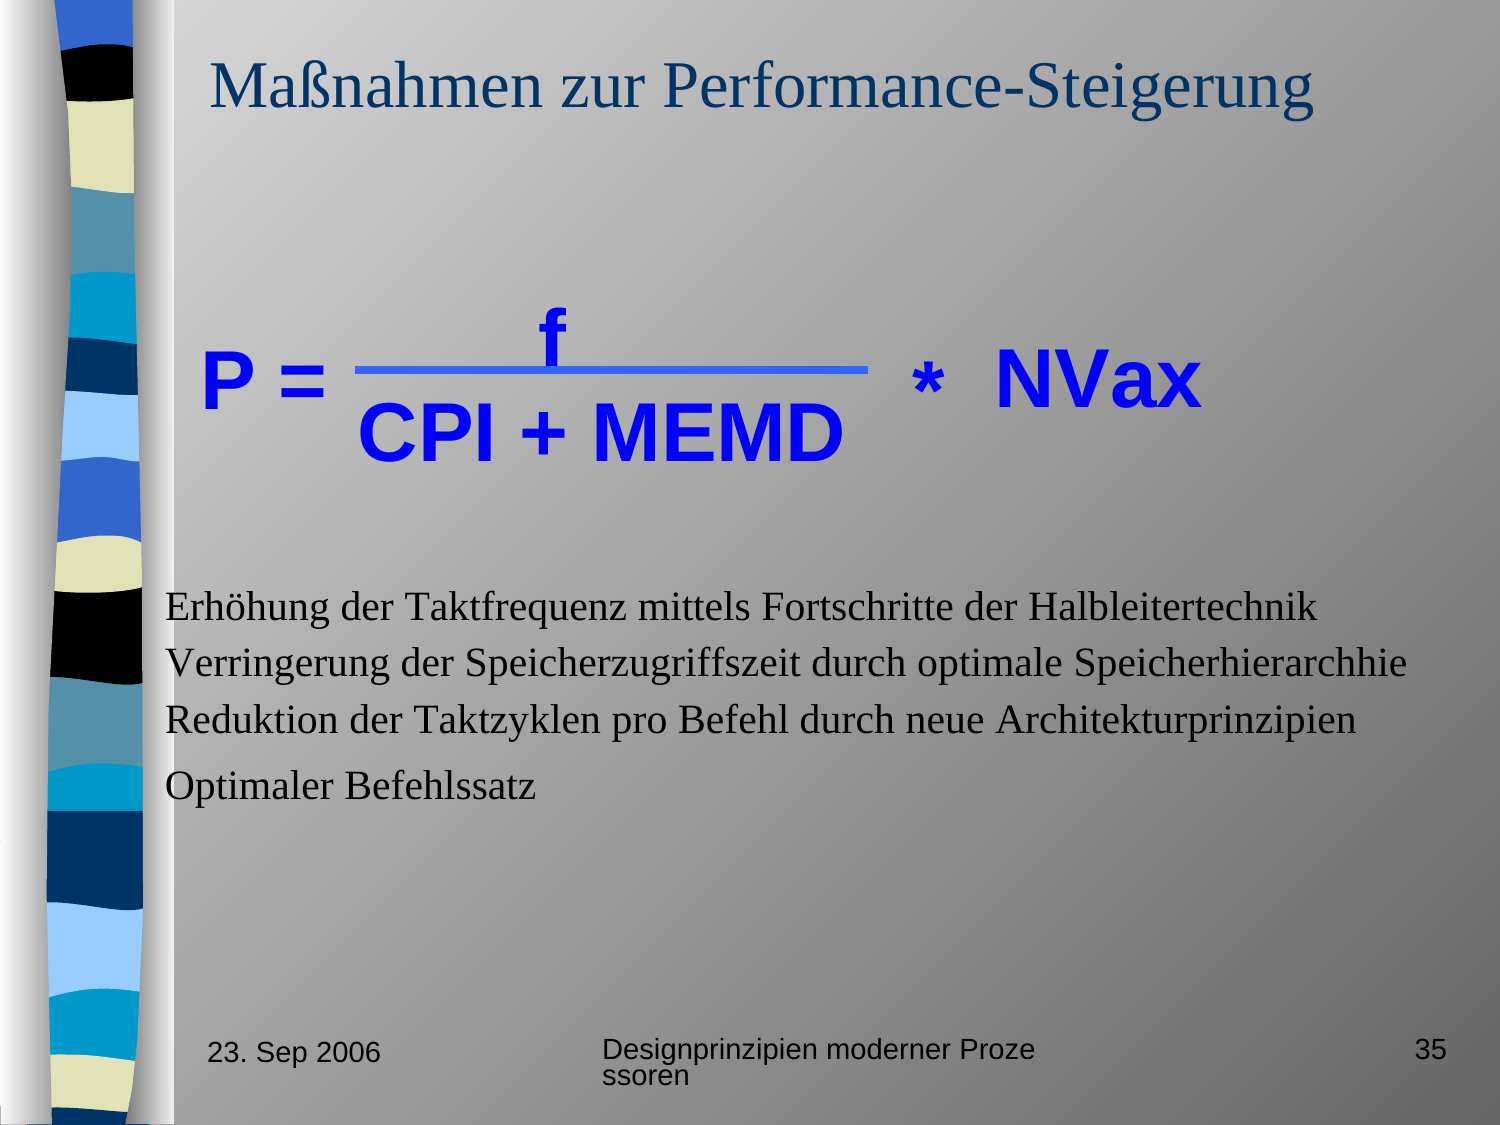

# Maßnahmen zur Performance-Steigerung
Erhöhung der Taktfrequenz mittels Fortschritte der Halbleitertechnik
Verringerung der Speicherzugriffszeit durch optimale Speicherhierarchhie
Reduktion der Taktzyklen pro Befehl durch neue Architekturprinzipien
Optimaler Befehlssatz
Designprinzipien moderner Prozessoren
35